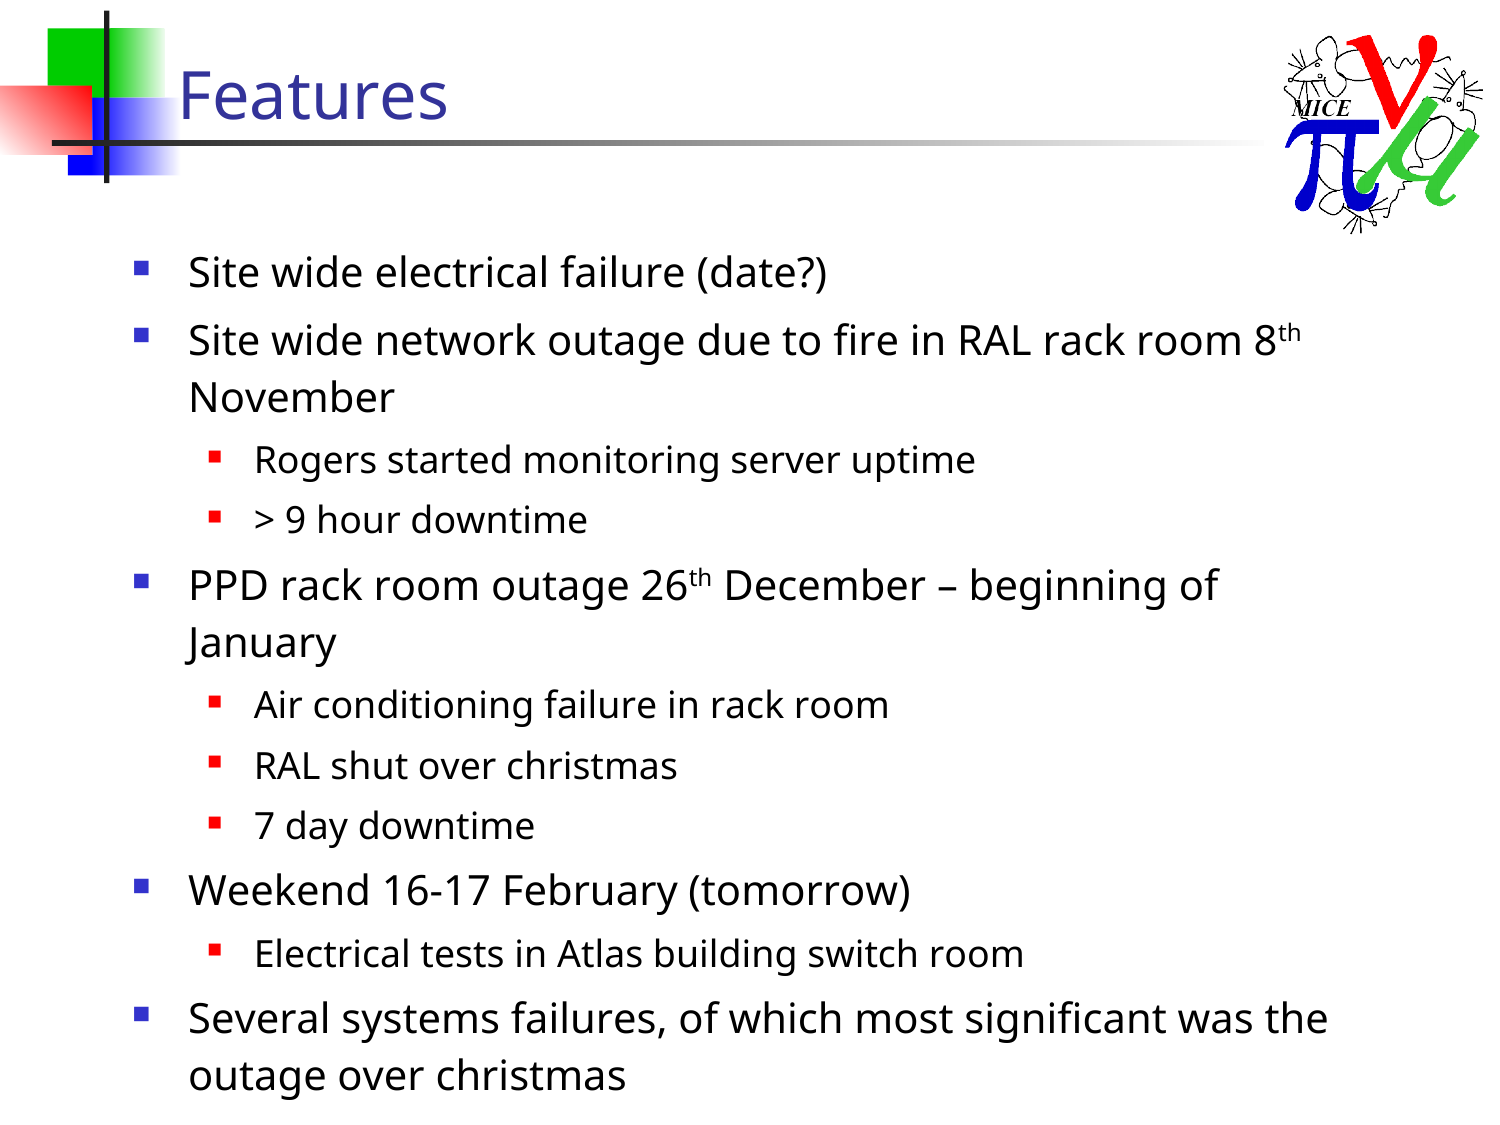

# Features
Site wide electrical failure (date?)
Site wide network outage due to fire in RAL rack room 8th November
Rogers started monitoring server uptime
> 9 hour downtime
PPD rack room outage 26th December – beginning of January
Air conditioning failure in rack room
RAL shut over christmas
7 day downtime
Weekend 16-17 February (tomorrow)
Electrical tests in Atlas building switch room
Several systems failures, of which most significant was the outage over christmas